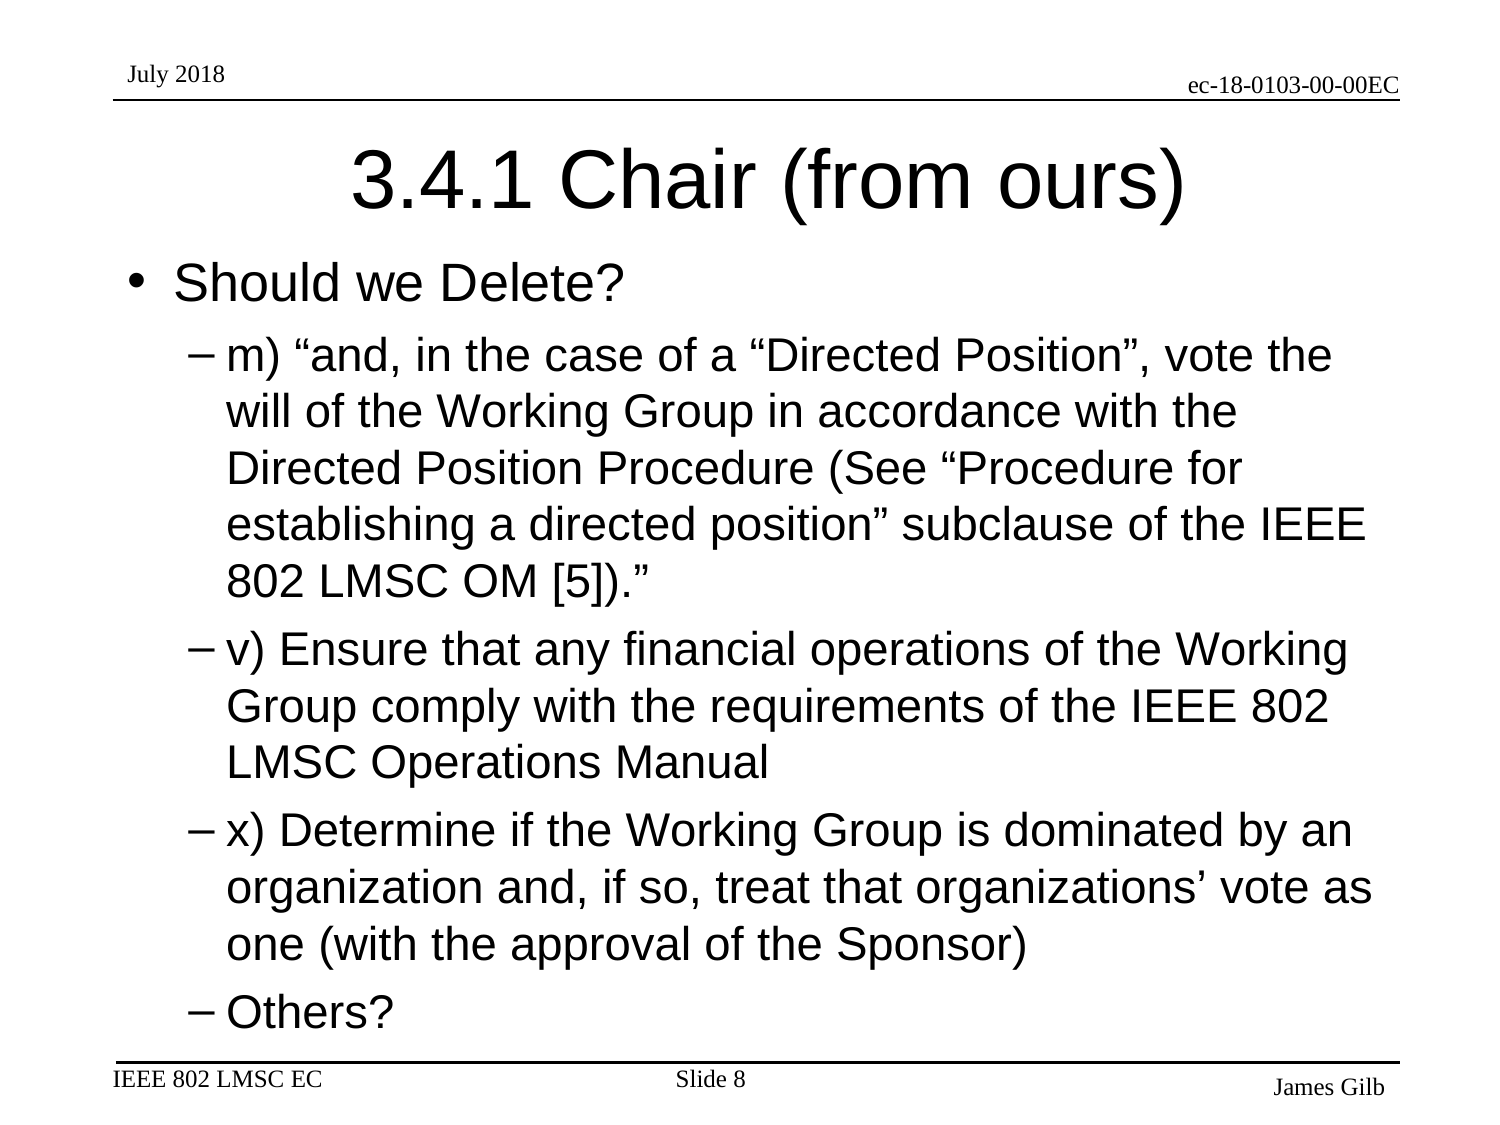

# 3.4.1 Chair (from ours)
Should we Delete?
m) “and, in the case of a “Directed Position”, vote the will of the Working Group in accordance with the Directed Position Procedure (See “Procedure for establishing a directed position” subclause of the IEEE 802 LMSC OM [5]).”
v) Ensure that any financial operations of the Working Group comply with the requirements of the IEEE 802 LMSC Operations Manual
x) Determine if the Working Group is dominated by an organization and, if so, treat that organizations’ vote as one (with the approval of the Sponsor)
Others?
8